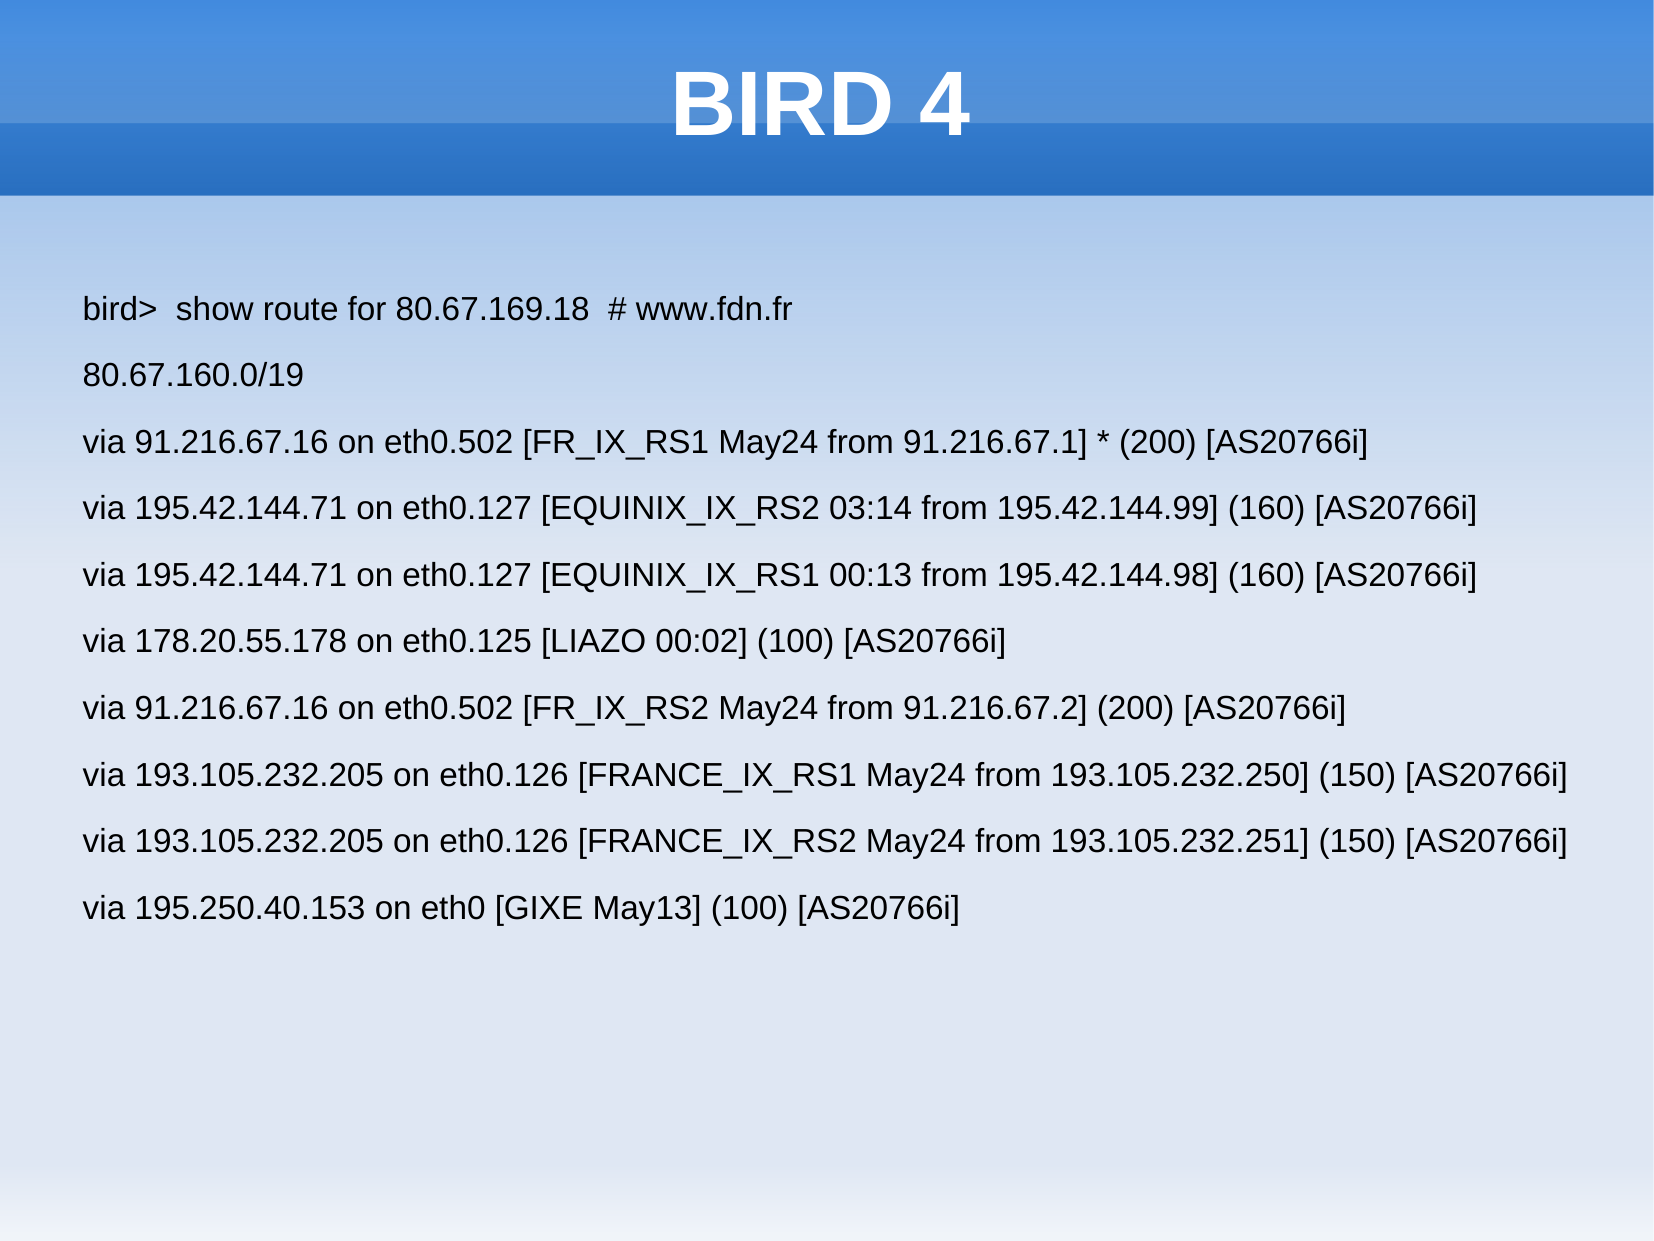

# BIRD 4
bird> show route for 80.67.169.18 # www.fdn.fr
80.67.160.0/19
via 91.216.67.16 on eth0.502 [FR_IX_RS1 May24 from 91.216.67.1] * (200) [AS20766i]
via 195.42.144.71 on eth0.127 [EQUINIX_IX_RS2 03:14 from 195.42.144.99] (160) [AS20766i]
via 195.42.144.71 on eth0.127 [EQUINIX_IX_RS1 00:13 from 195.42.144.98] (160) [AS20766i]
via 178.20.55.178 on eth0.125 [LIAZO 00:02] (100) [AS20766i]
via 91.216.67.16 on eth0.502 [FR_IX_RS2 May24 from 91.216.67.2] (200) [AS20766i]
via 193.105.232.205 on eth0.126 [FRANCE_IX_RS1 May24 from 193.105.232.250] (150) [AS20766i]
via 193.105.232.205 on eth0.126 [FRANCE_IX_RS2 May24 from 193.105.232.251] (150) [AS20766i]
via 195.250.40.153 on eth0 [GIXE May13] (100) [AS20766i]